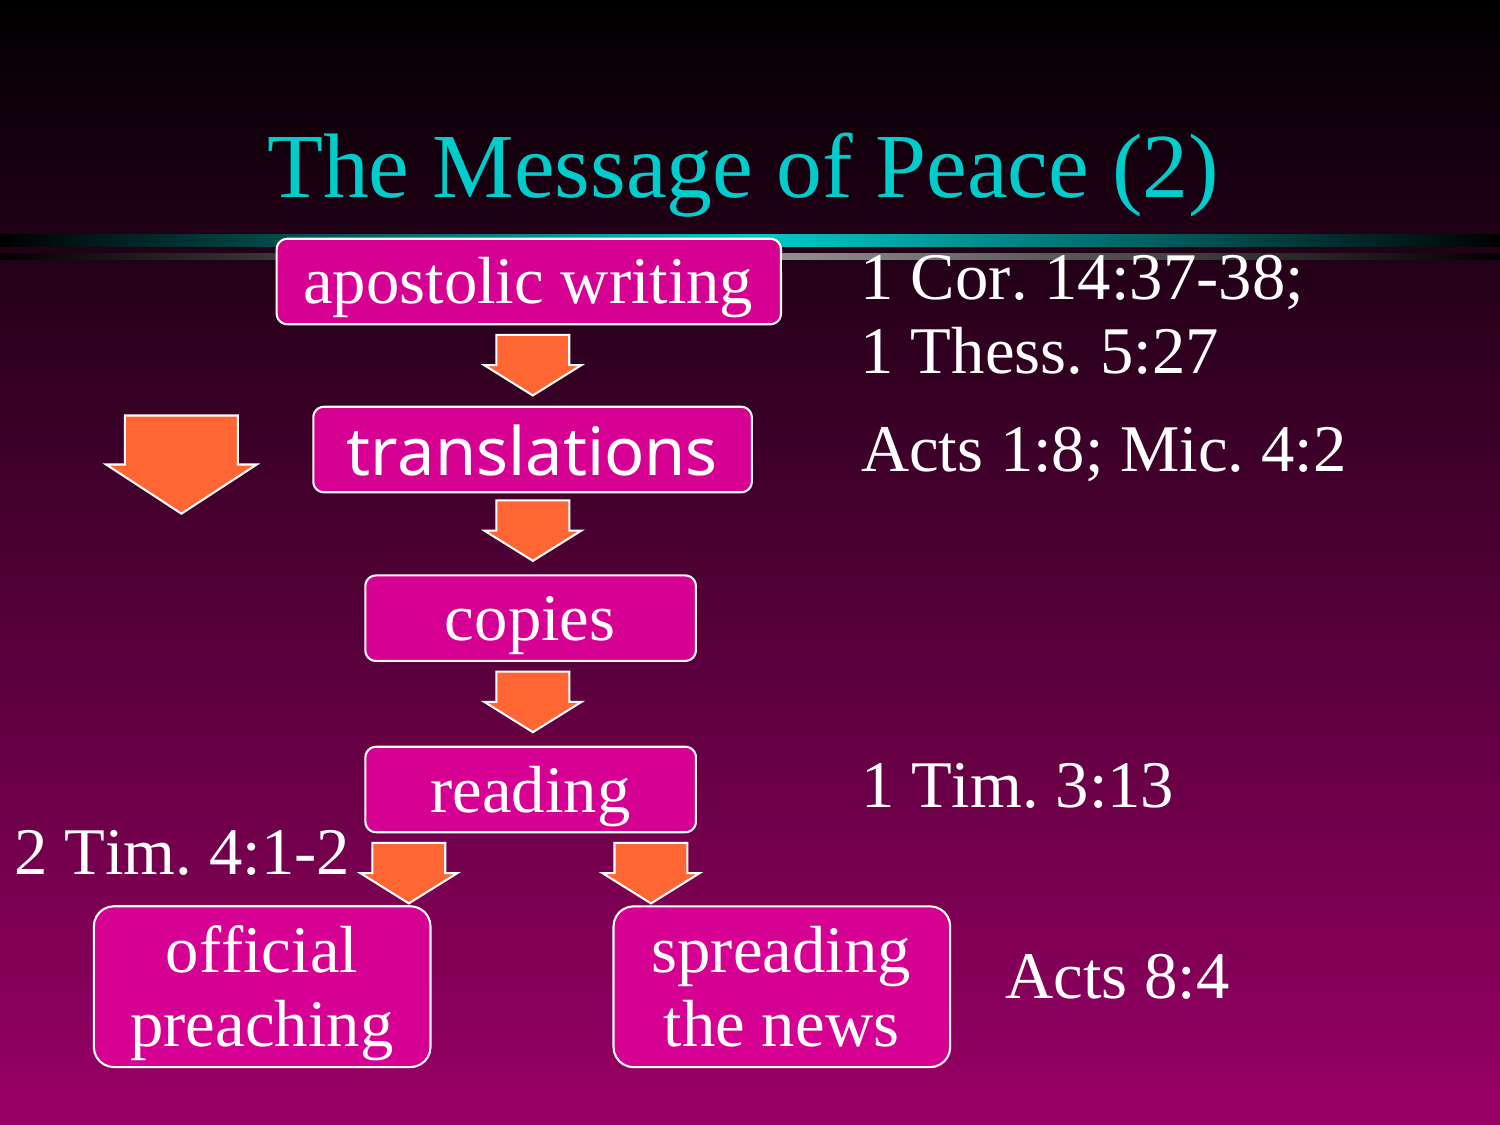

# The Message of Peace (2)
1 Cor. 14:37-38;
1 Thess. 5:27
apostolic writing
Acts 1:8; Mic. 4:2
translations
copies
1 Tim. 3:13
reading
2 Tim. 4:1-2
official
preaching
spreading
the news
Acts 8:4